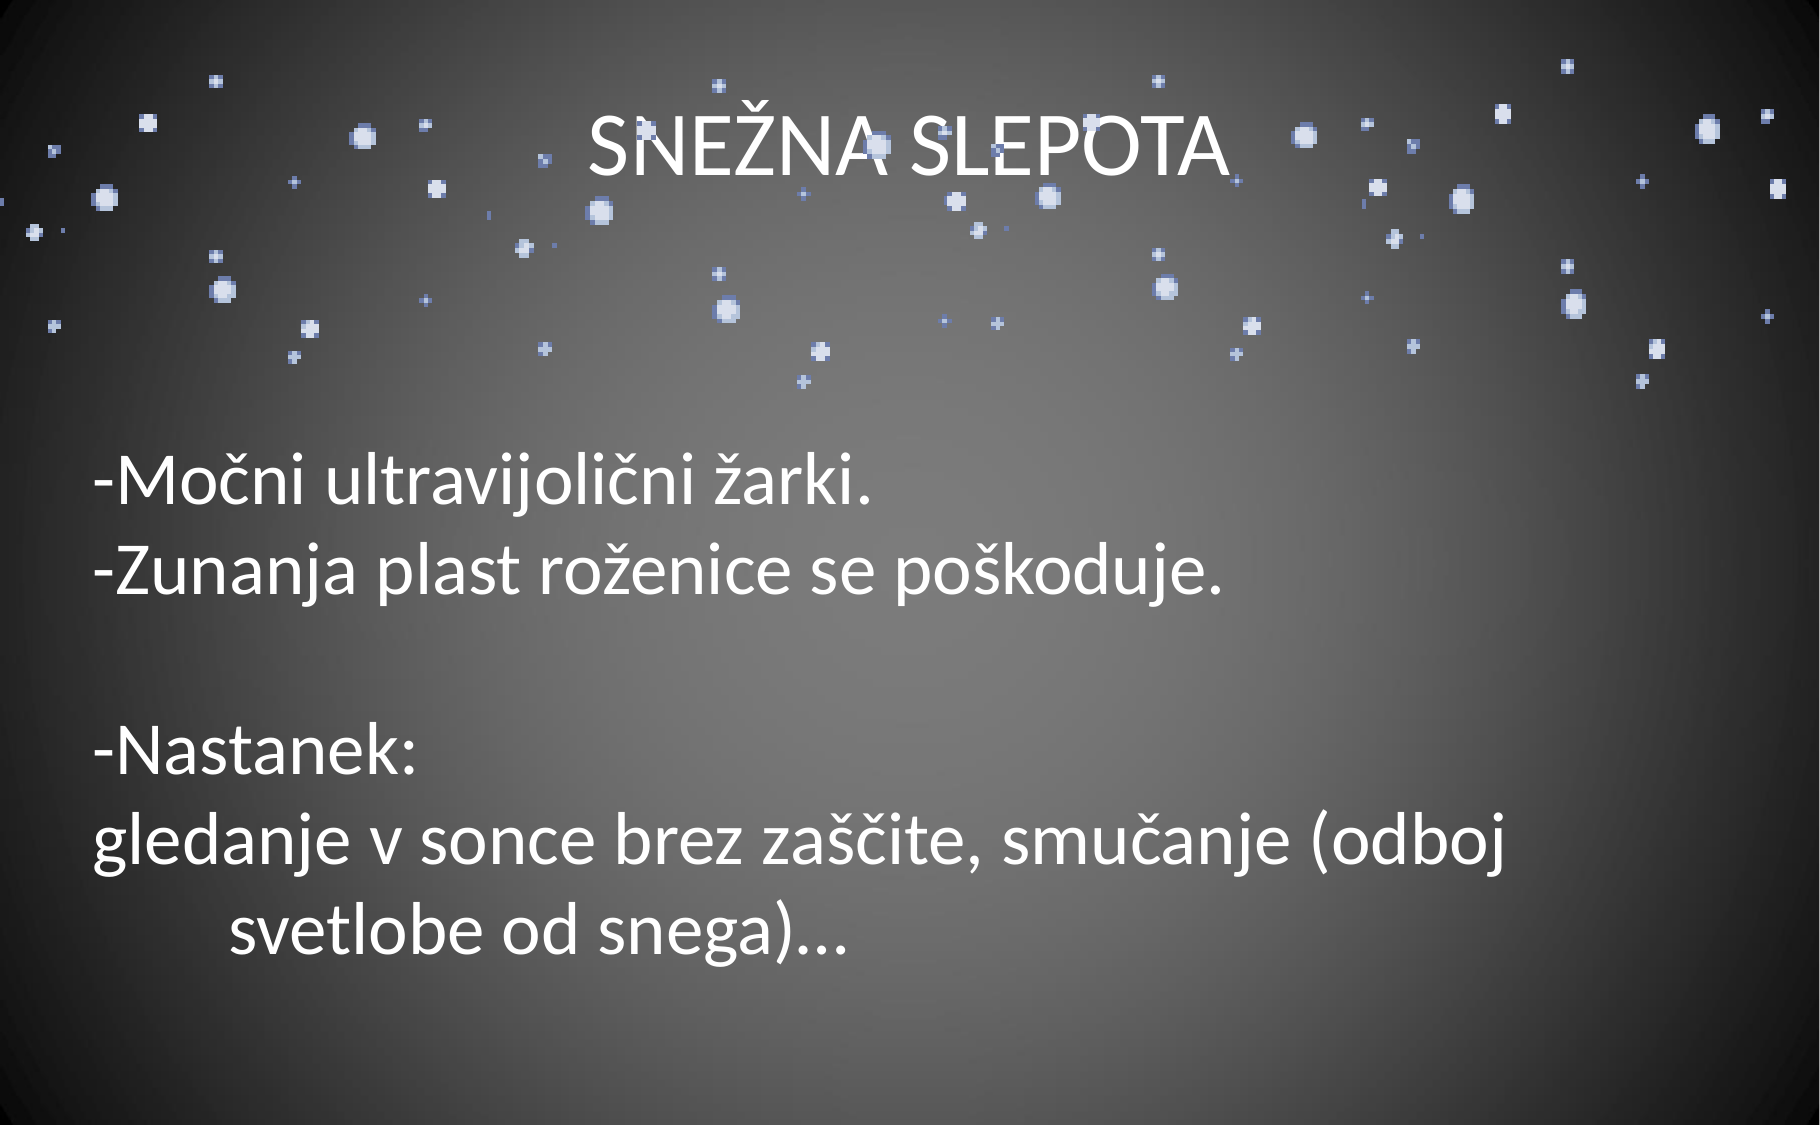

# SNEŽNA SLEPOTA
-Močni ultravijolični žarki.
-Zunanja plast roženice se poškoduje.
-Nastanek:
gledanje v sonce brez zaščite, smučanje (odboj svetlobe od snega)…